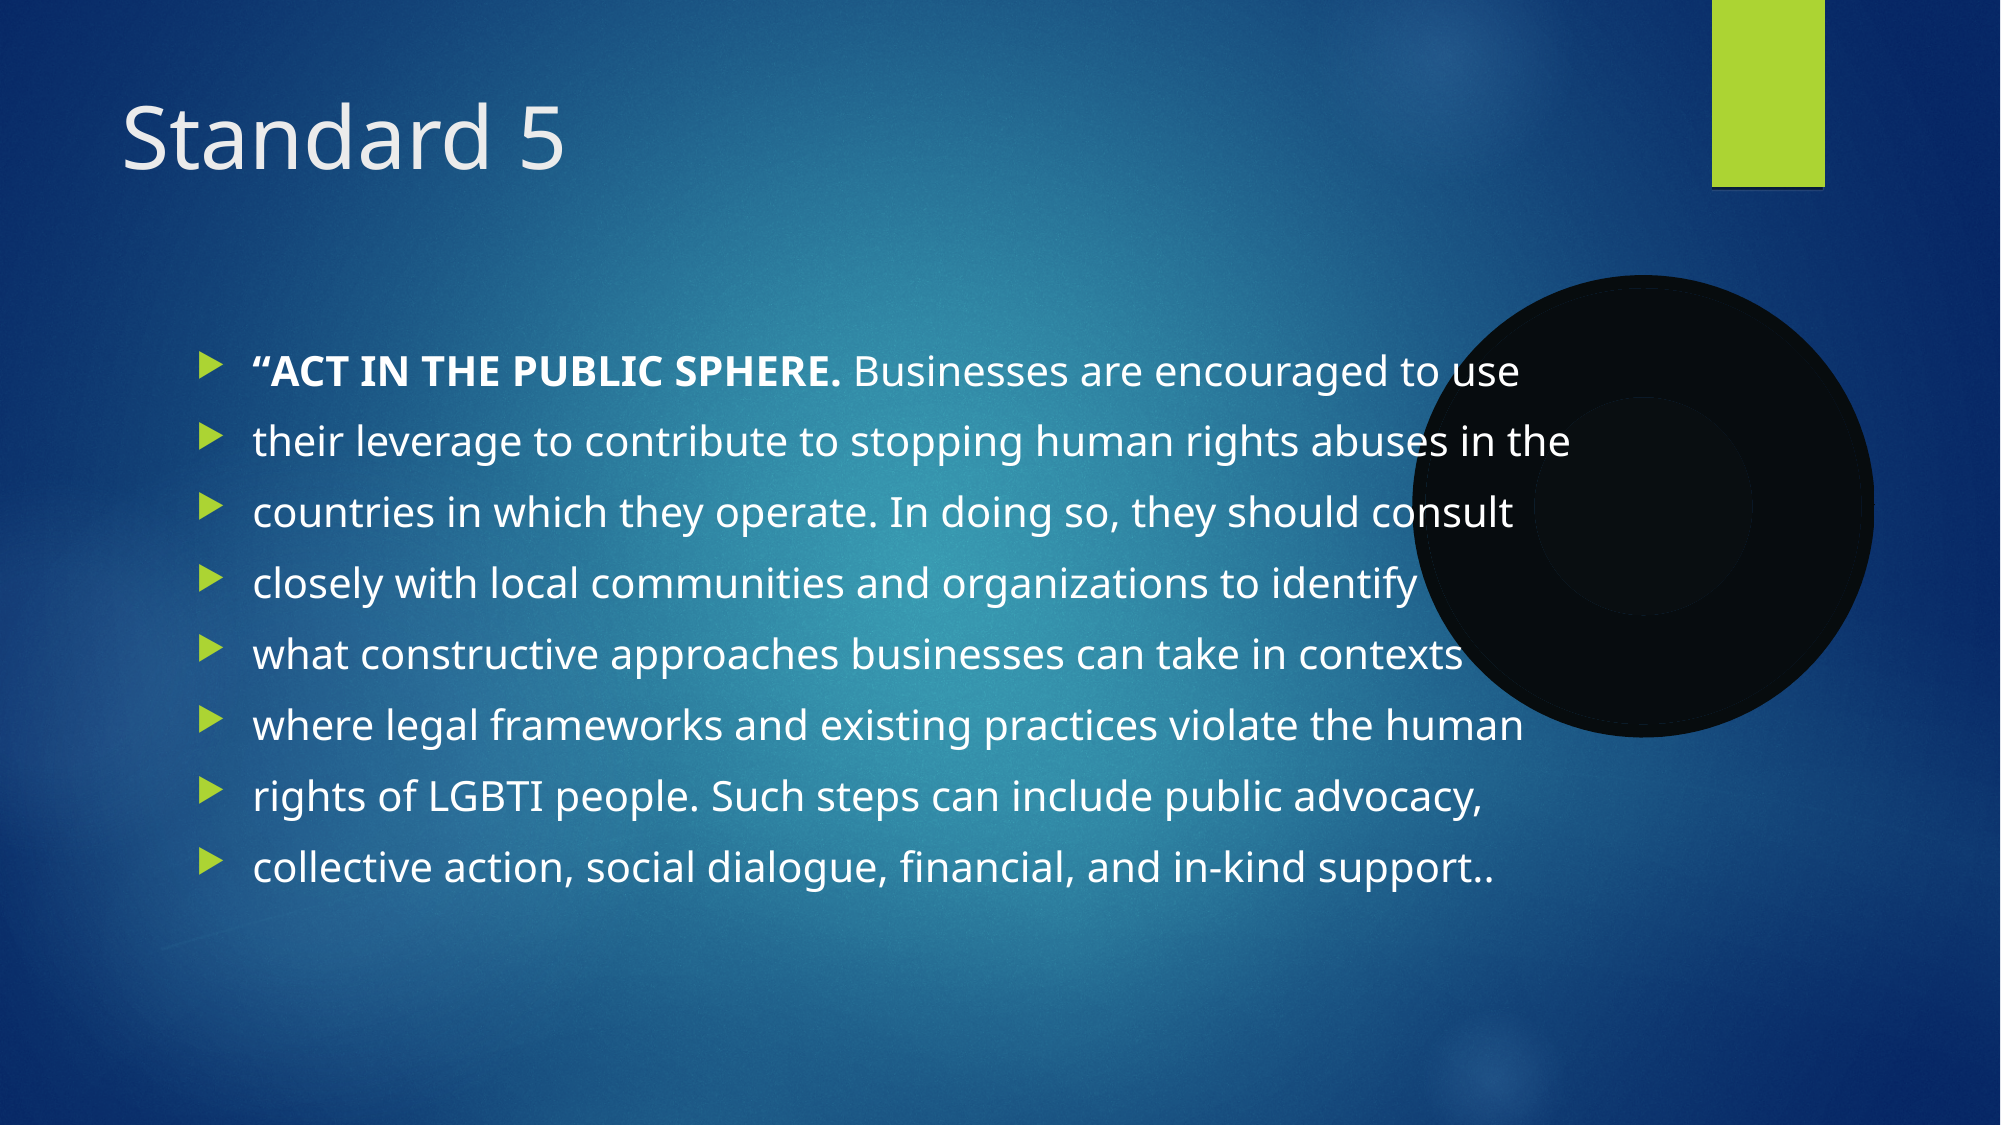

# Standard 5
“ACT IN THE PUBLIC SPHERE. Businesses are encouraged to use
their leverage to contribute to stopping human rights abuses in the
countries in which they operate. In doing so, they should consult
closely with local communities and organizations to identify
what constructive approaches businesses can take in contexts
where legal frameworks and existing practices violate the human
rights of LGBTI people. Such steps can include public advocacy,
collective action, social dialogue, financial, and in-kind support..